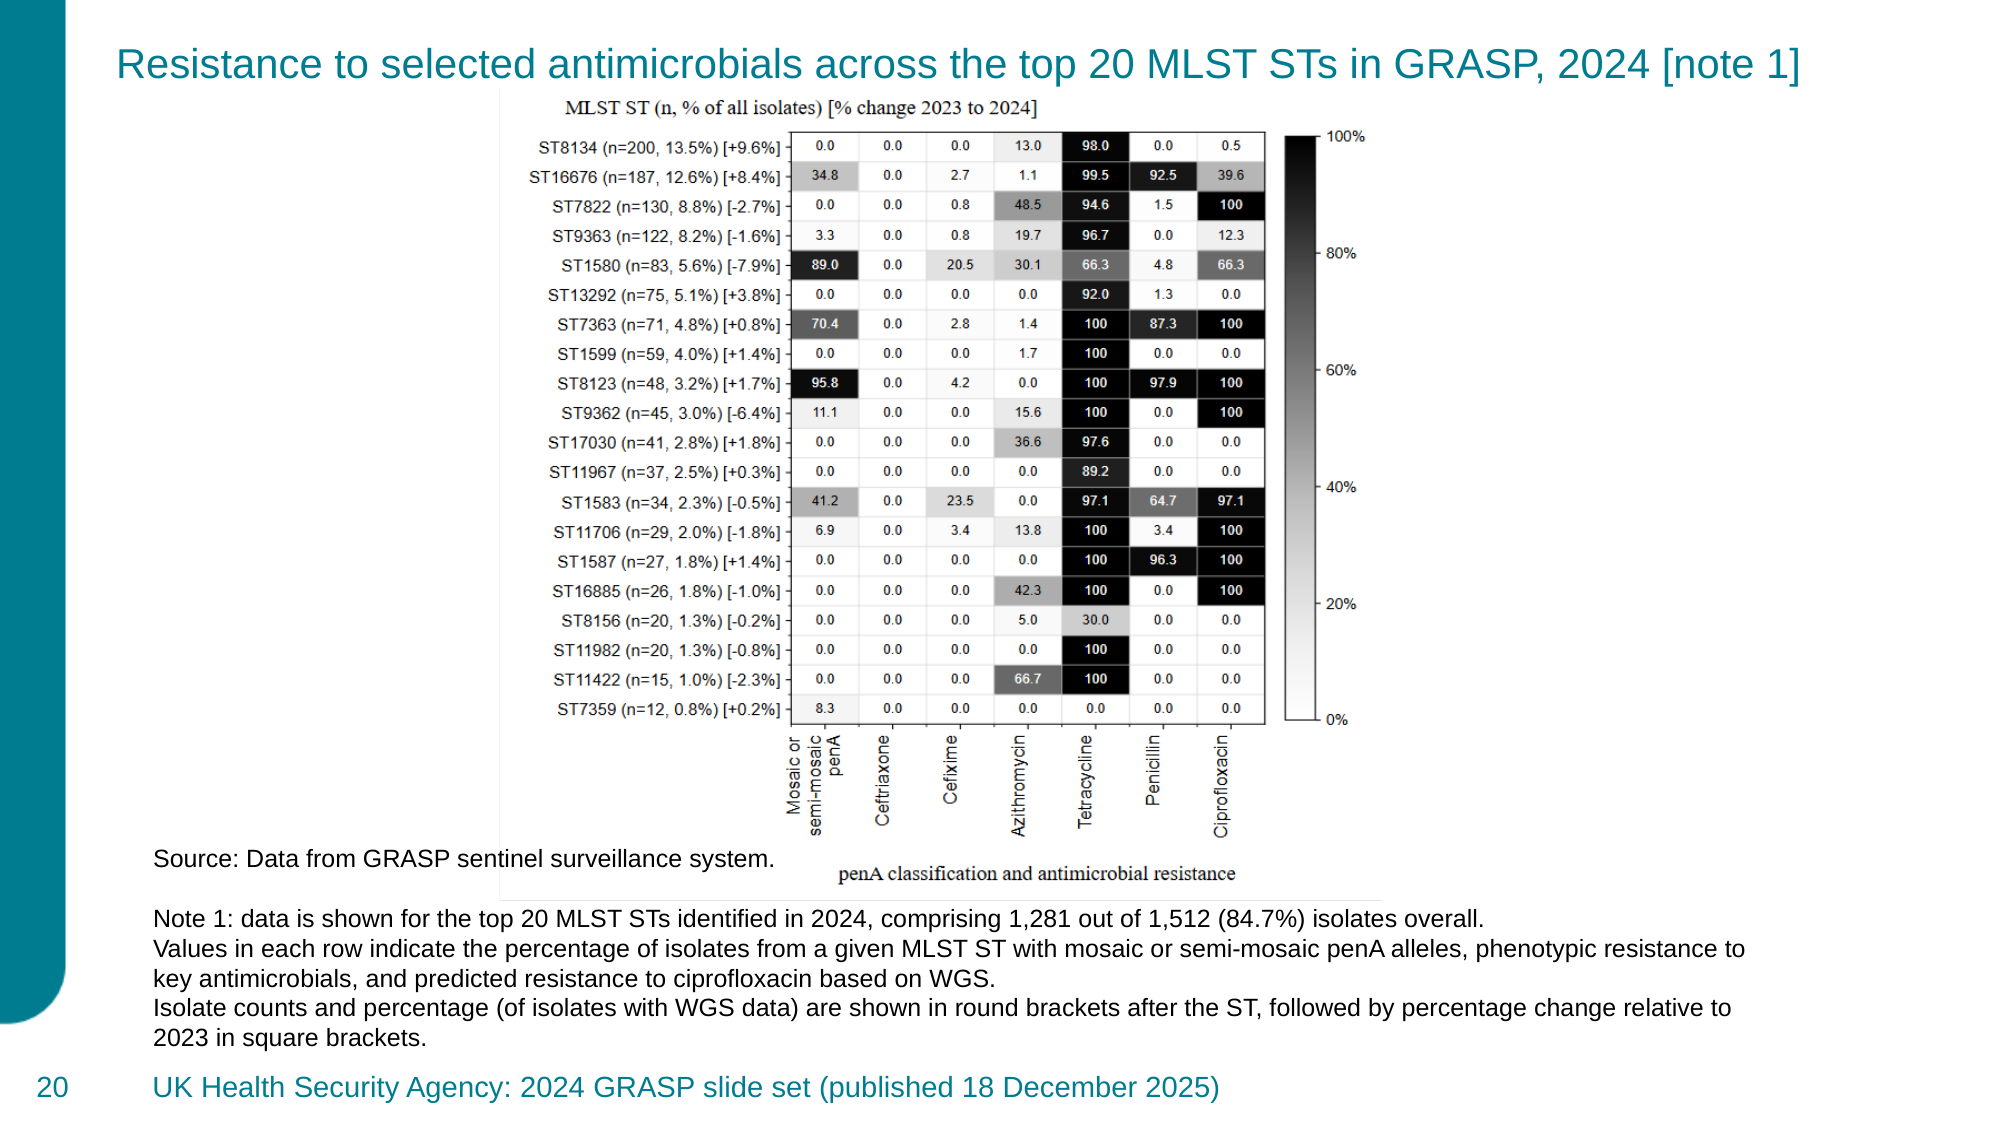

# Resistance to selected antimicrobials across the top 20 MLST STs in GRASP, 2024 [note 1]
Source: Data from GRASP sentinel surveillance system.
Note 1: data is shown for the top 20 MLST STs identified in 2024, comprising 1,281 out of 1,512 (84.7%) isolates overall.
Values in each row indicate the percentage of isolates from a given MLST ST with mosaic or semi-mosaic penA alleles, phenotypic resistance to key antimicrobials, and predicted resistance to ciprofloxacin based on WGS.
Isolate counts and percentage (of isolates with WGS data) are shown in round brackets after the ST, followed by percentage change relative to 2023 in square brackets.
UK Health Security Agency: 2024 GRASP slide set (published 18 December 2025)